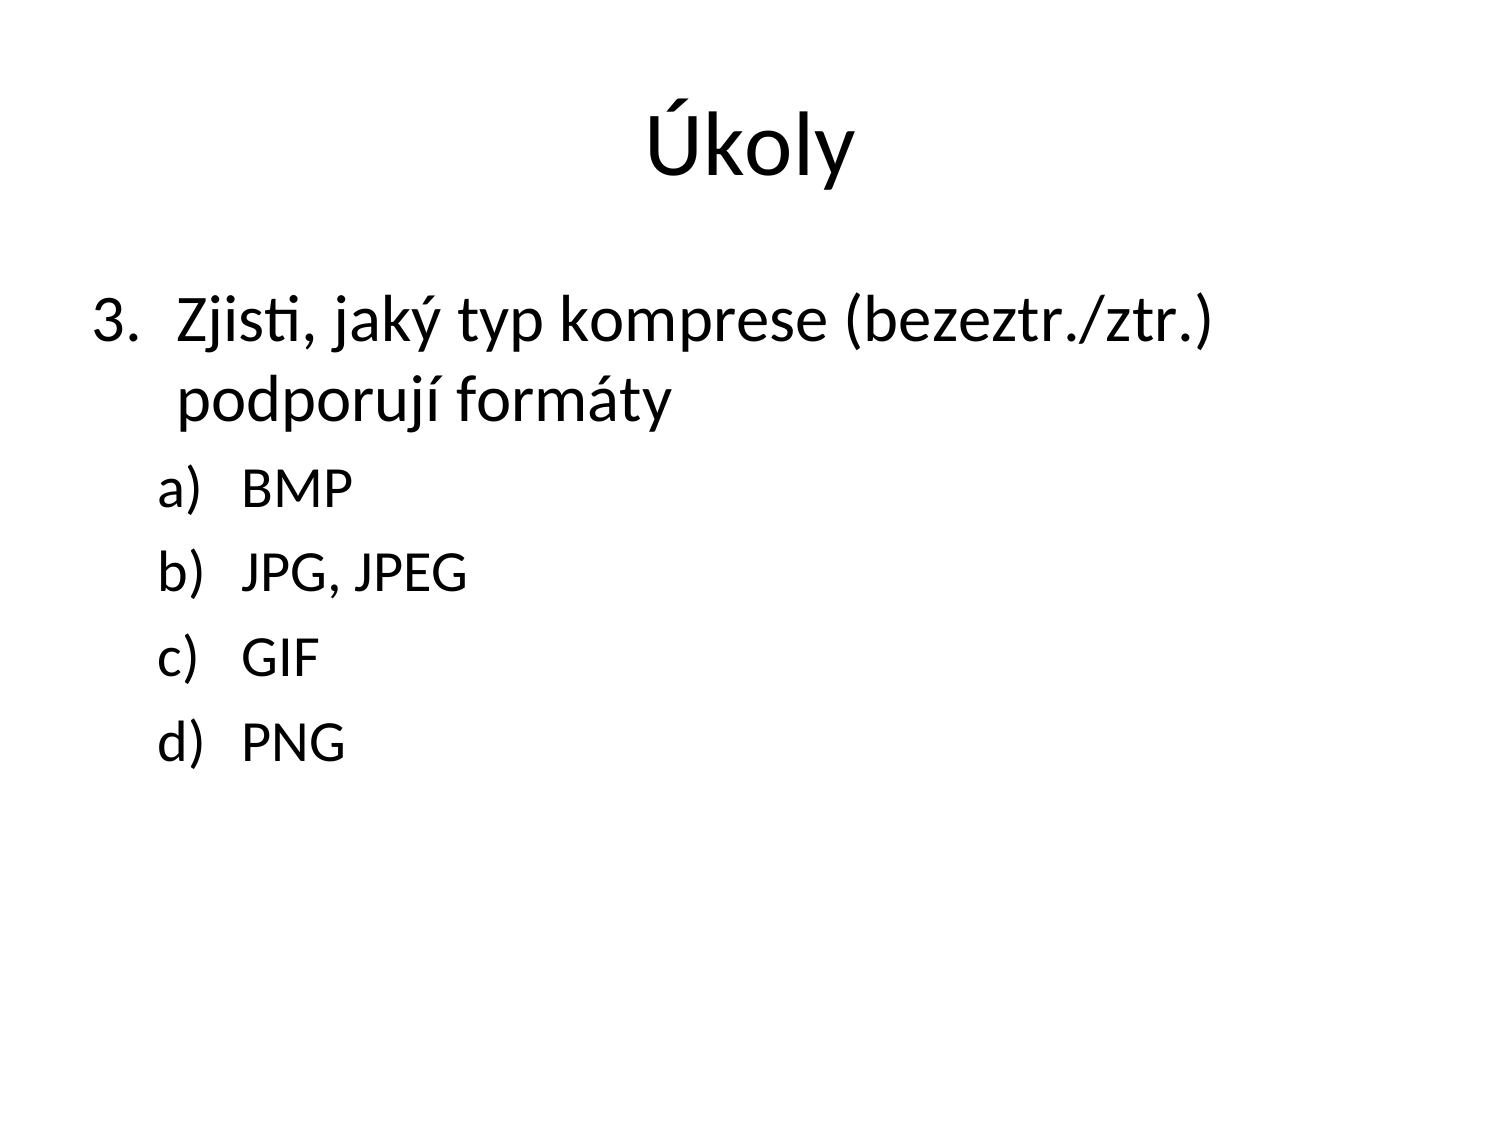

# Úkoly
Zjisti, jaký typ komprese (bezeztr./ztr.) podporují formáty
BMP
JPG, JPEG
GIF
PNG